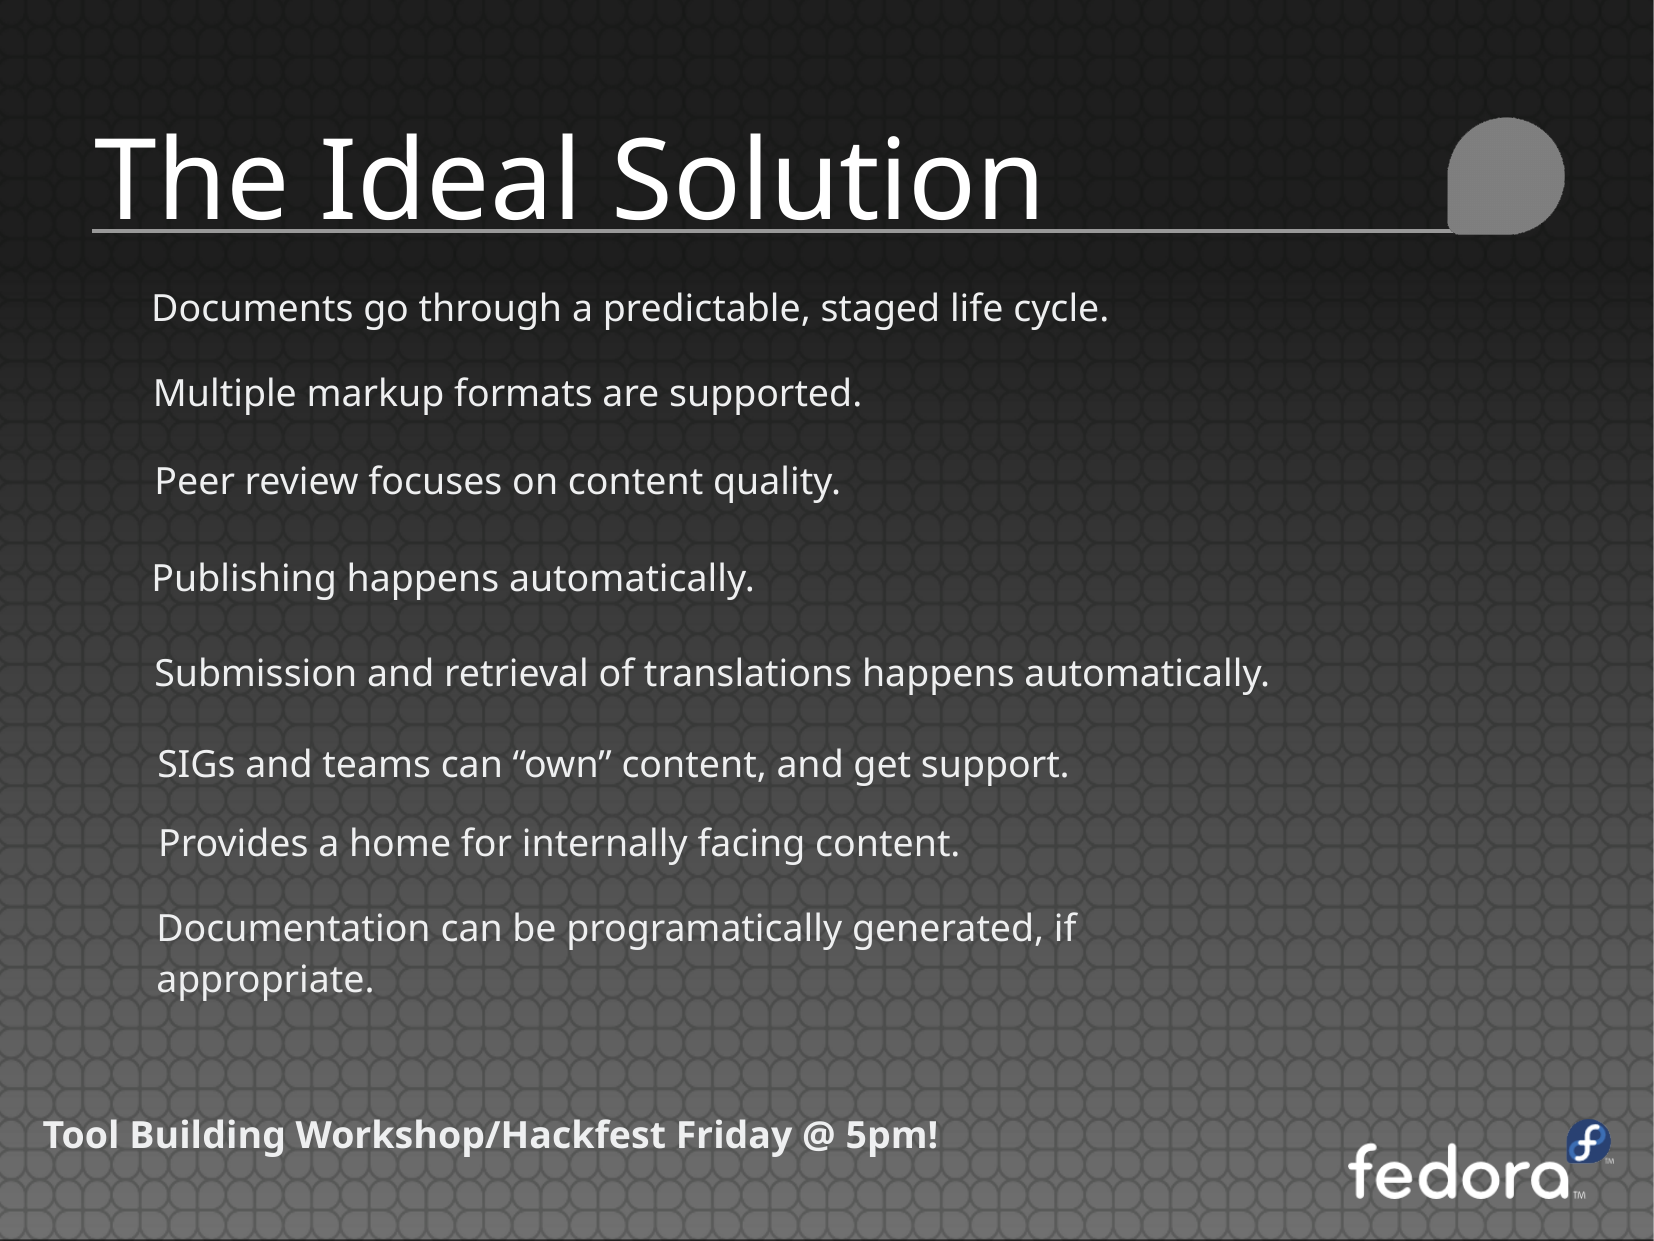

# The Ideal Solution
Documents go through a predictable, staged life cycle.
Multiple markup formats are supported.
Peer review focuses on content quality.
Publishing happens automatically.
Submission and retrieval of translations happens automatically.
SIGs and teams can “own” content, and get support.
Provides a home for internally facing content.
Documentation can be programatically generated, if appropriate.
Tool Building Workshop/Hackfest Friday @ 5pm!